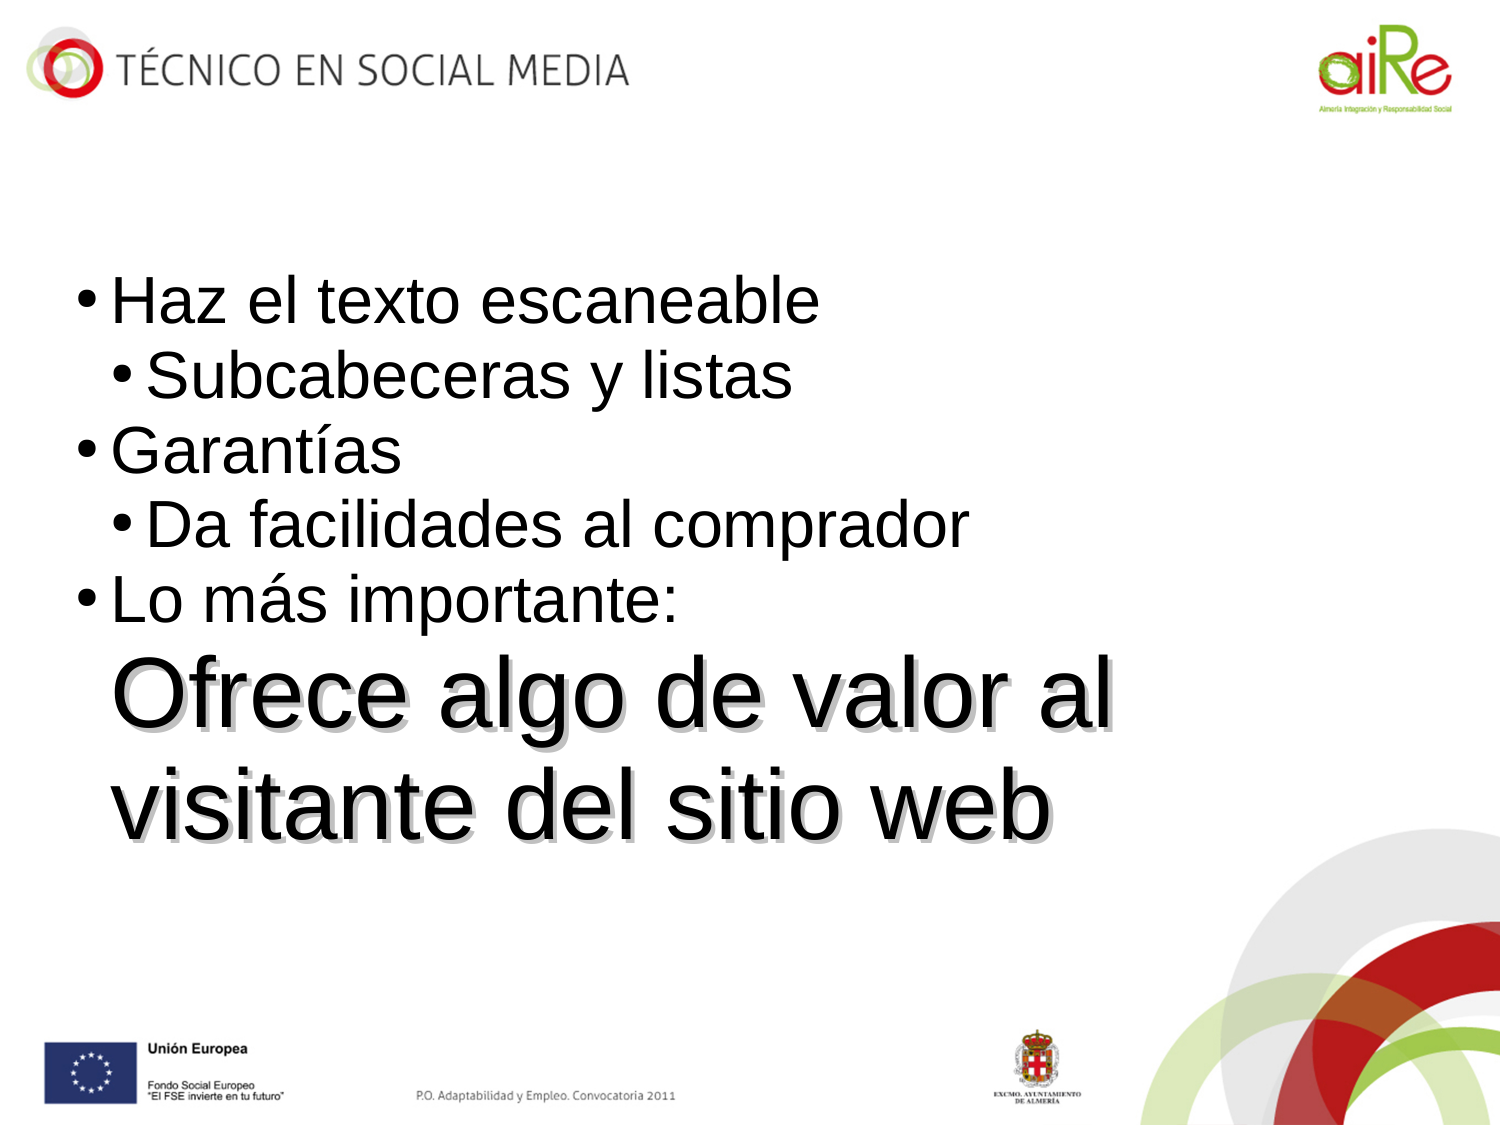

# Haz el texto escaneable
Subcabeceras y listas
Garantías
Da facilidades al comprador
Lo más importante:
Ofrece algo de valor al visitante del sitio web